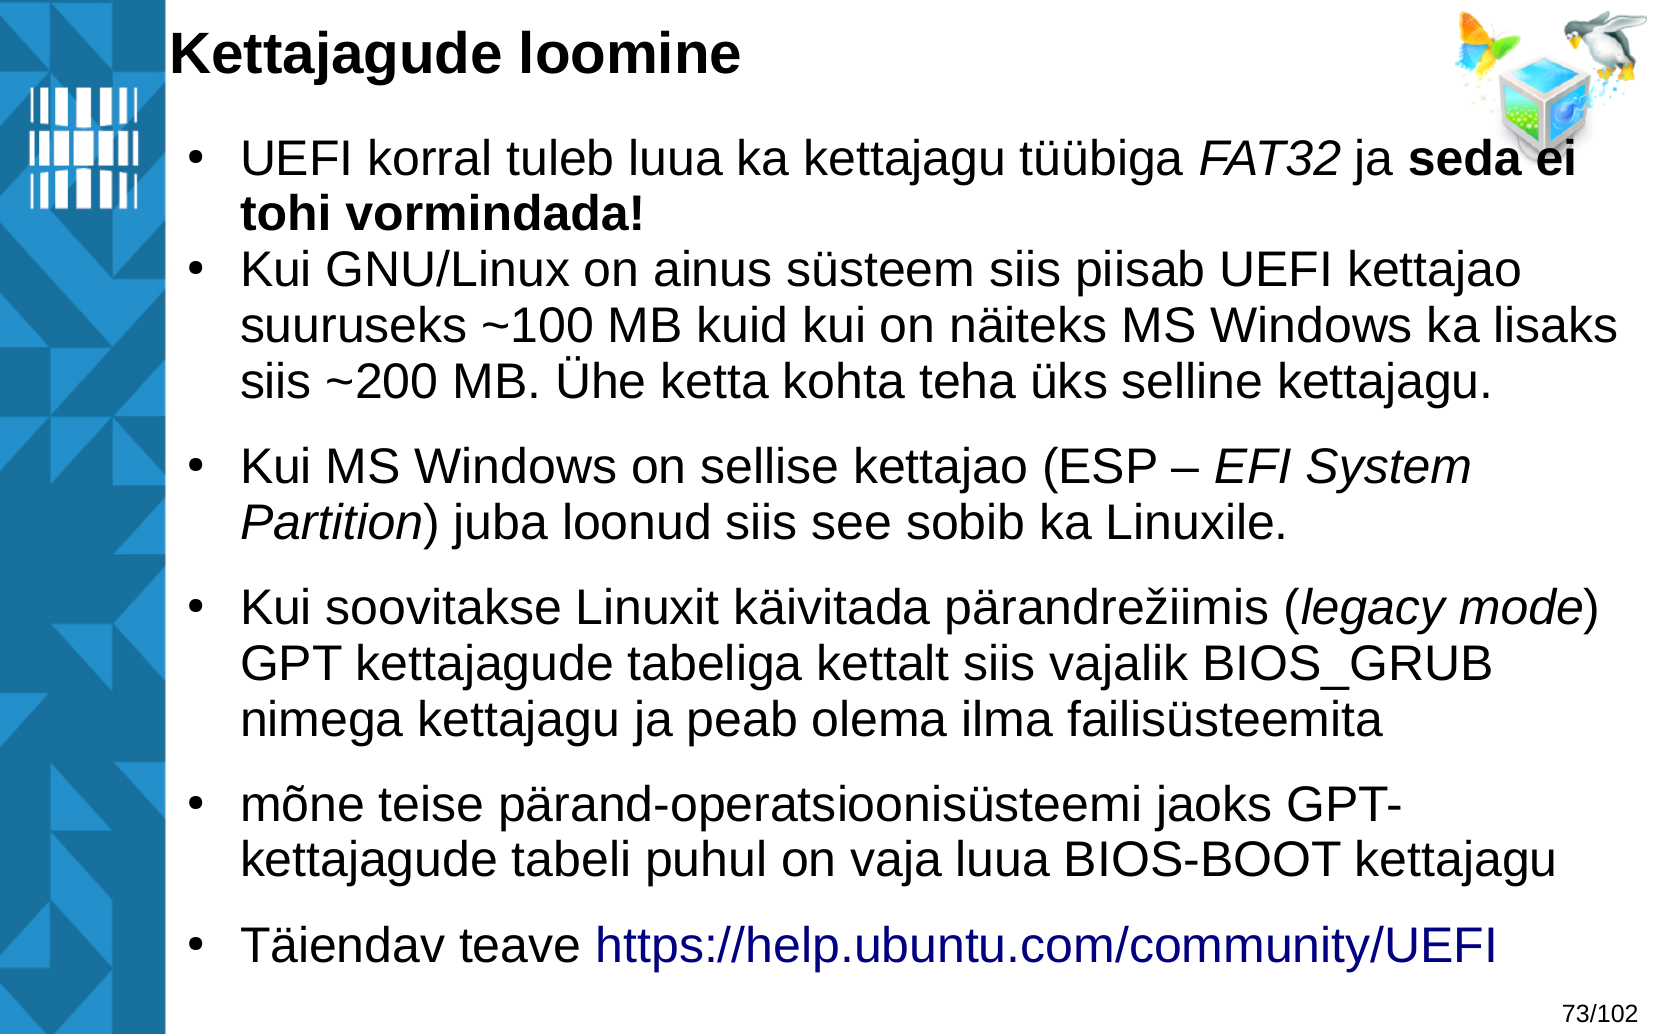

# Kettajagude loomine
UEFI korral tuleb luua ka kettajagu tüübiga FAT32 ja seda ei tohi vormindada!
Kui GNU/Linux on ainus süsteem siis piisab UEFI kettajao suuruseks ~100 MB kuid kui on näiteks MS Windows ka lisaks siis ~200 MB. Ühe ketta kohta teha üks selline kettajagu.
Kui MS Windows on sellise kettajao (ESP – EFI System Partition) juba loonud siis see sobib ka Linuxile.
Kui soovitakse Linuxit käivitada pärandrežiimis (legacy mode) GPT kettajagude tabeliga kettalt siis vajalik BIOS_GRUB nimega kettajagu ja peab olema ilma failisüsteemita
mõne teise pärand-operatsioonisüsteemi jaoks GPT- kettajagude tabeli puhul on vaja luua BIOS-BOOT kettajagu
Täiendav teave https://help.ubuntu.com/community/UEFI